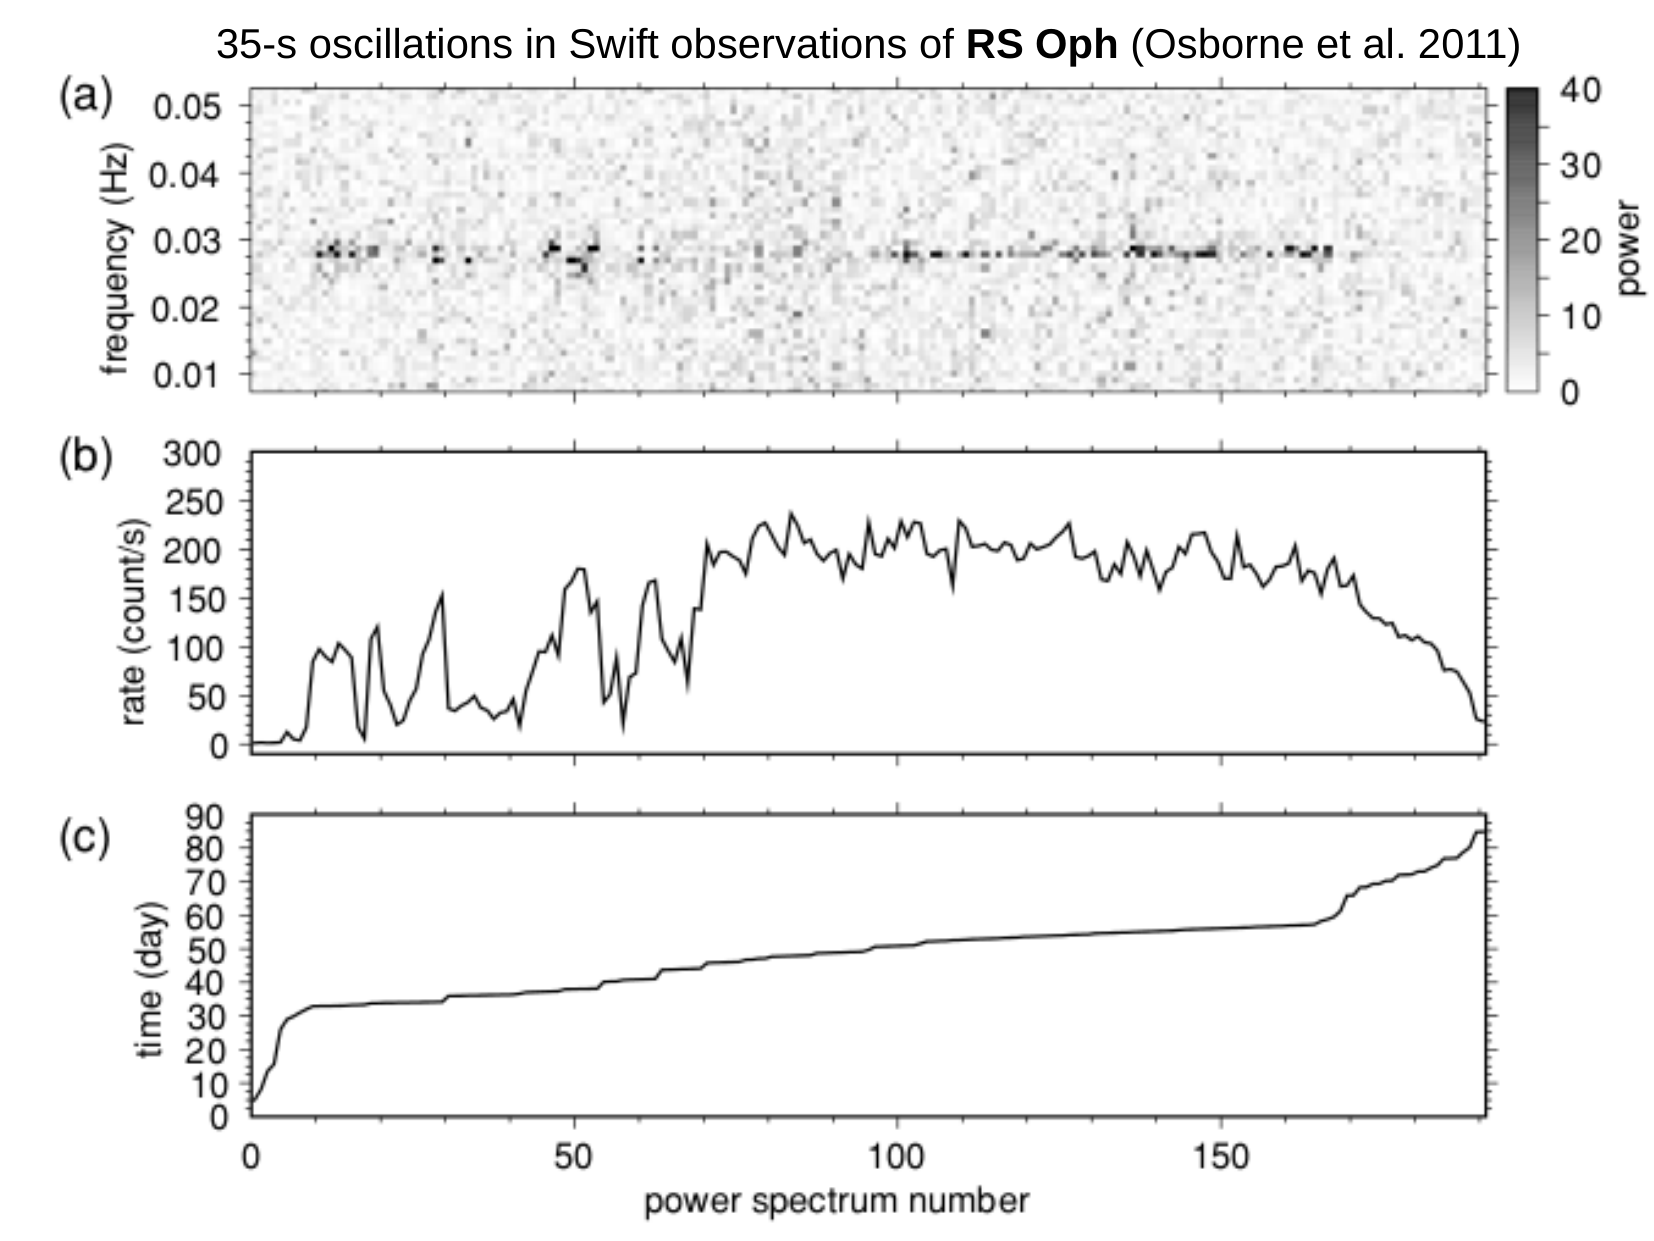

35-s oscillations in Swift observations of RS Oph (Osborne et al. 2011)